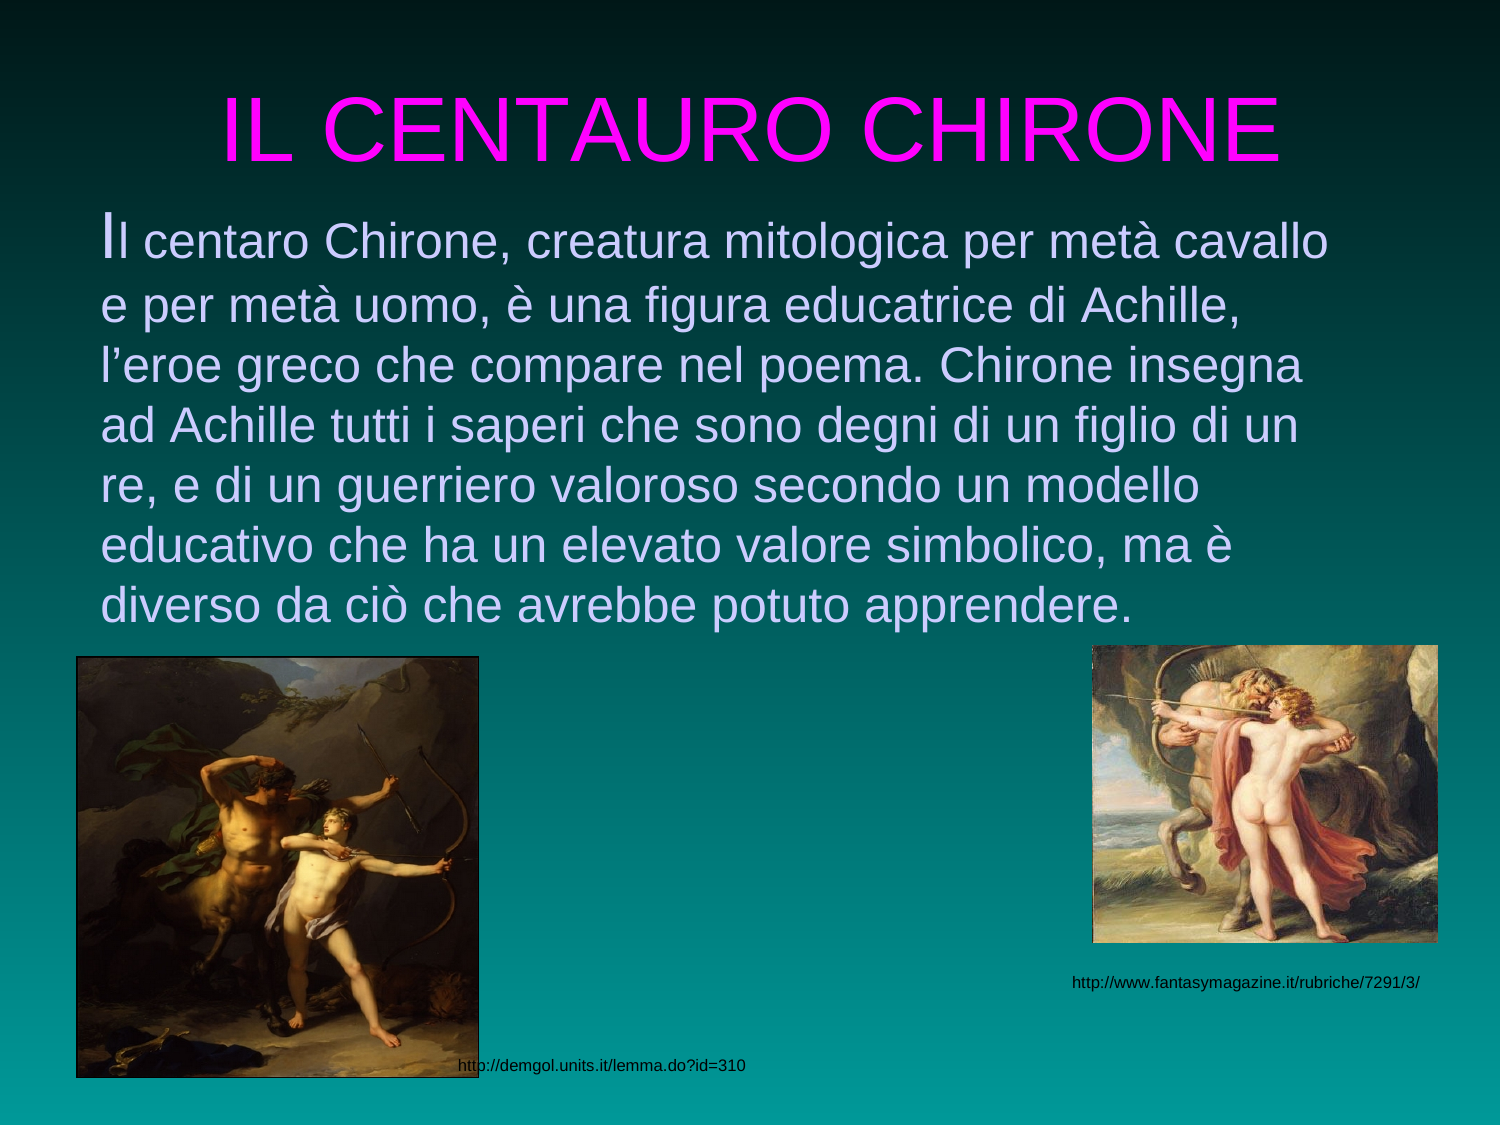

# IL CENTAURO CHIRONE
 Il centaro Chirone, creatura mitologica per metà cavallo e per metà uomo, è una figura educatrice di Achille, l’eroe greco che compare nel poema. Chirone insegna ad Achille tutti i saperi che sono degni di un figlio di un re, e di un guerriero valoroso secondo un modello educativo che ha un elevato valore simbolico, ma è diverso da ciò che avrebbe potuto apprendere.
http://www.fantasymagazine.it/rubriche/7291/3/
http://demgol.units.it/lemma.do?id=310